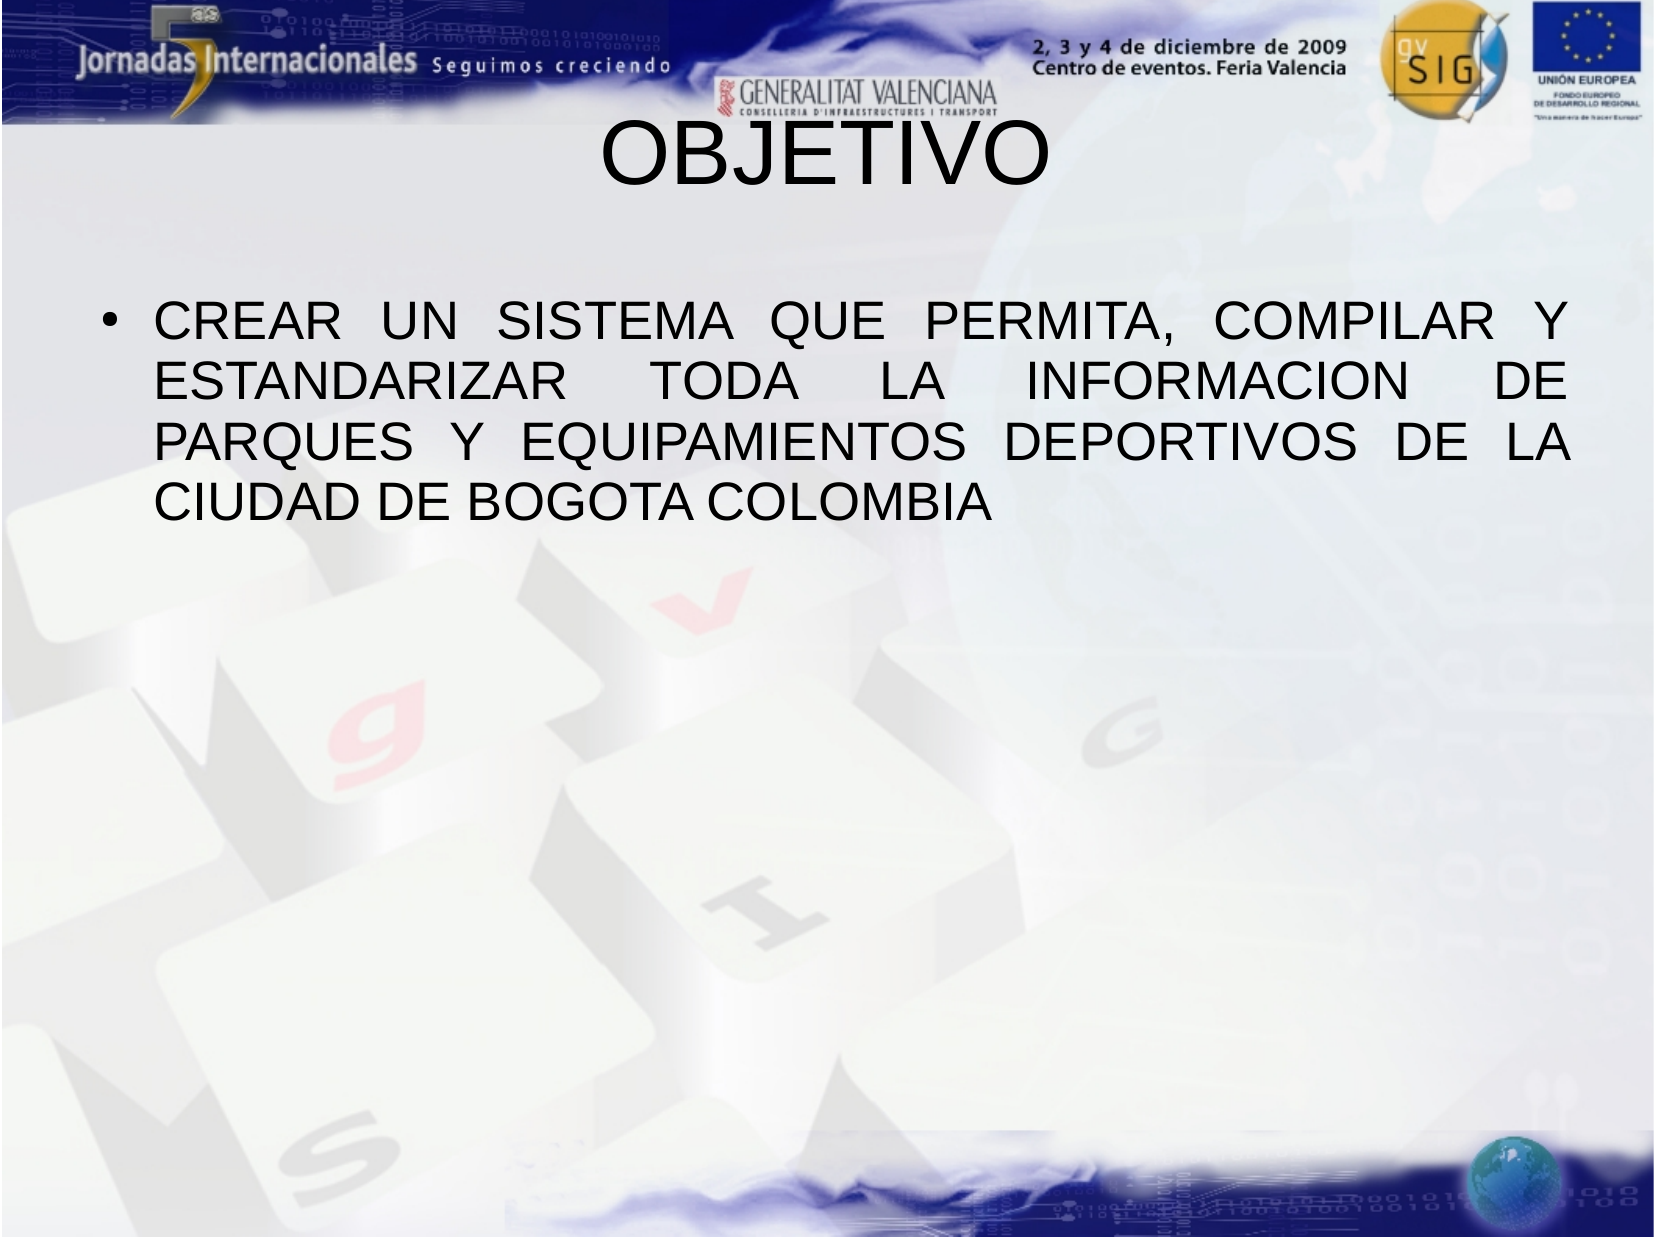

# OBJETIVO
CREAR UN SISTEMA QUE PERMITA, COMPILAR Y ESTANDARIZAR TODA LA INFORMACION DE PARQUES Y EQUIPAMIENTOS DEPORTIVOS DE LA CIUDAD DE BOGOTA COLOMBIA